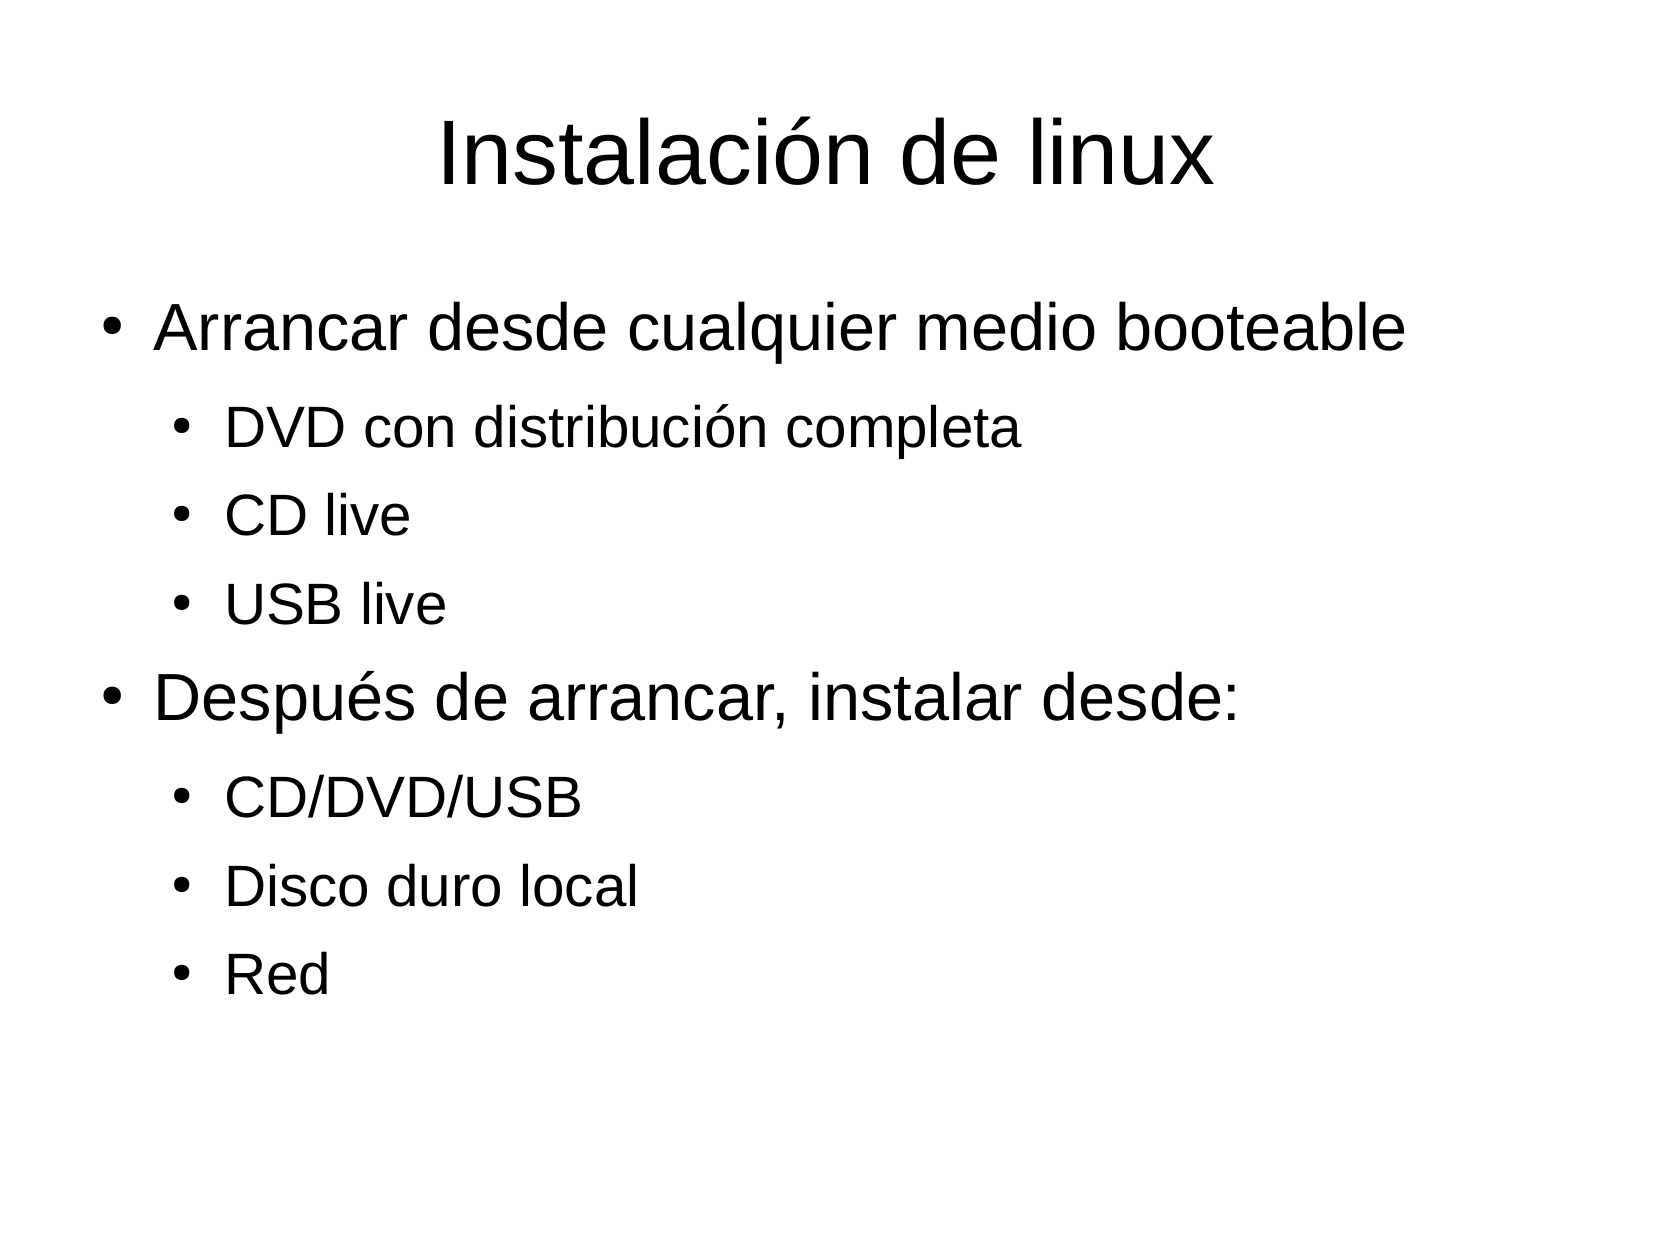

# Instalación de linux
Arrancar desde cualquier medio booteable
DVD con distribución completa
CD live
USB live
Después de arrancar, instalar desde:
CD/DVD/USB
Disco duro local
Red